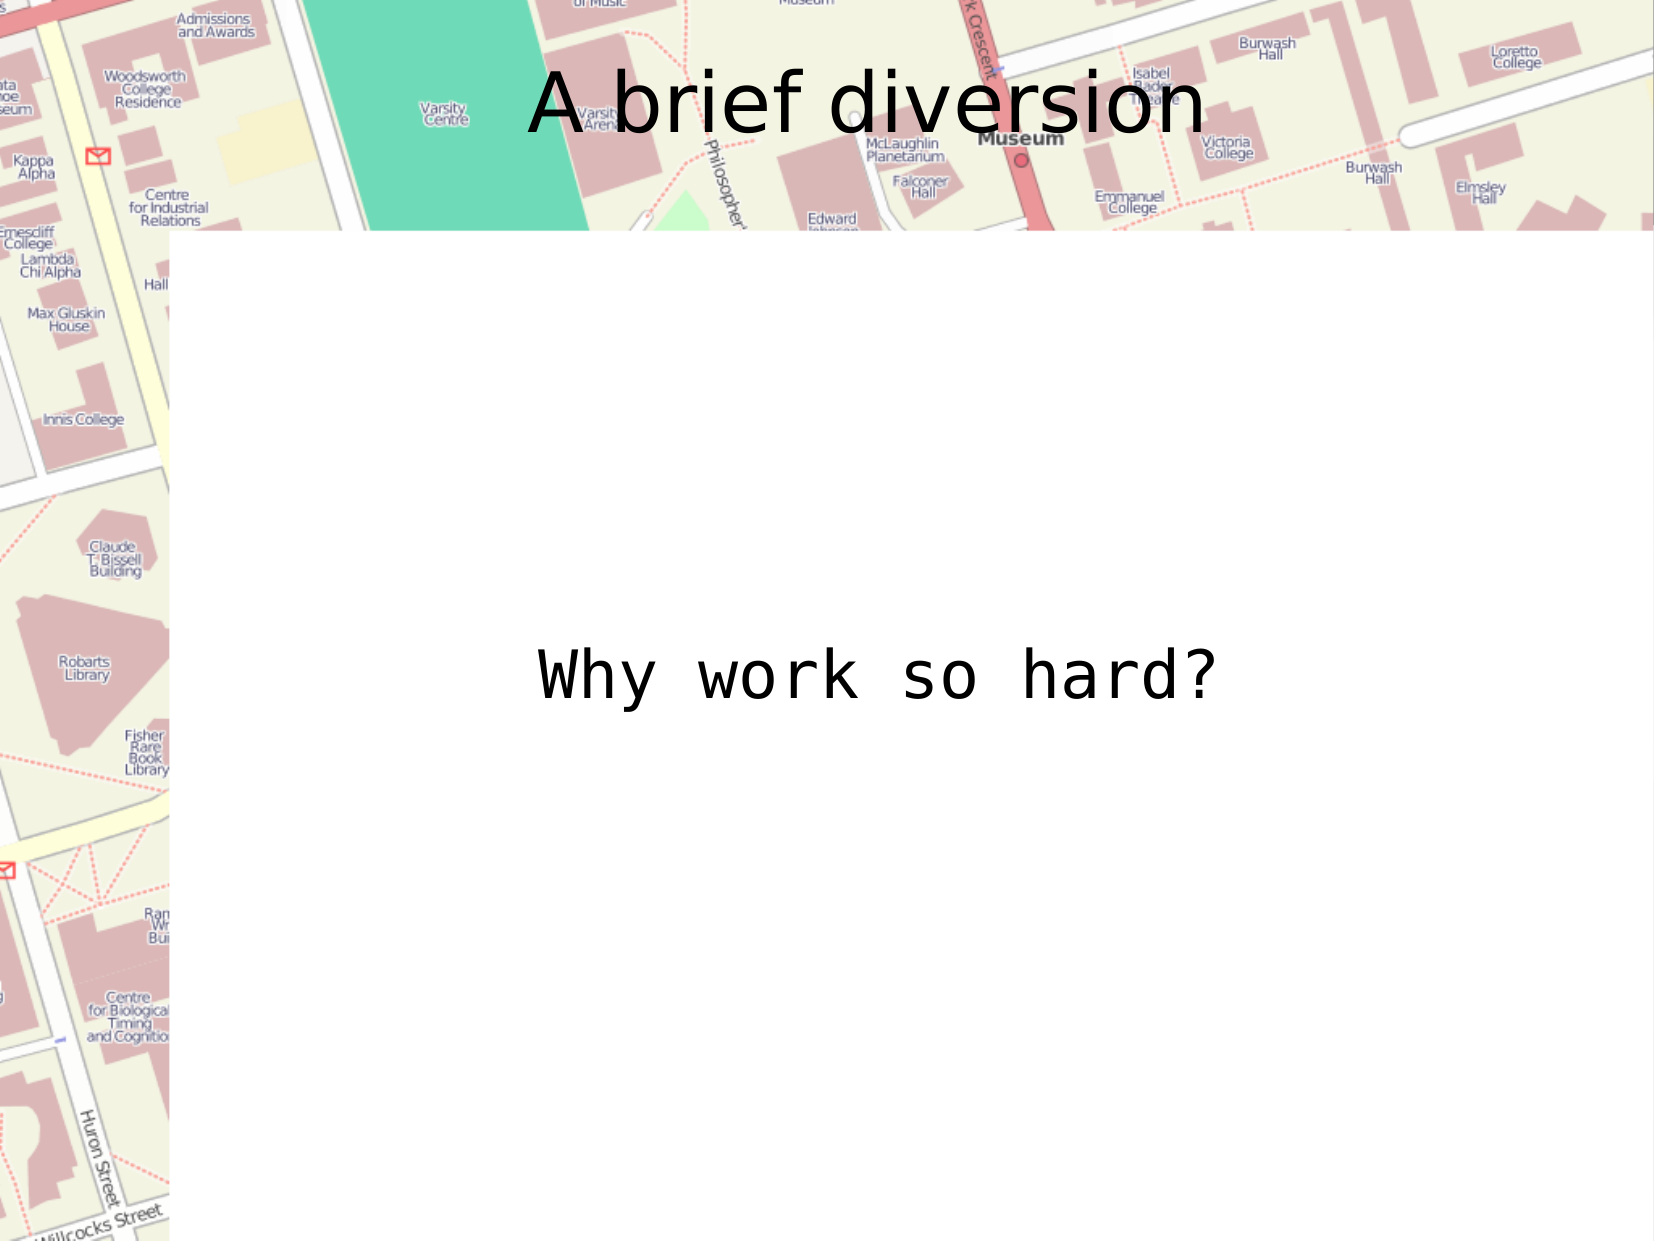

# A brief diversion
Why work so hard?